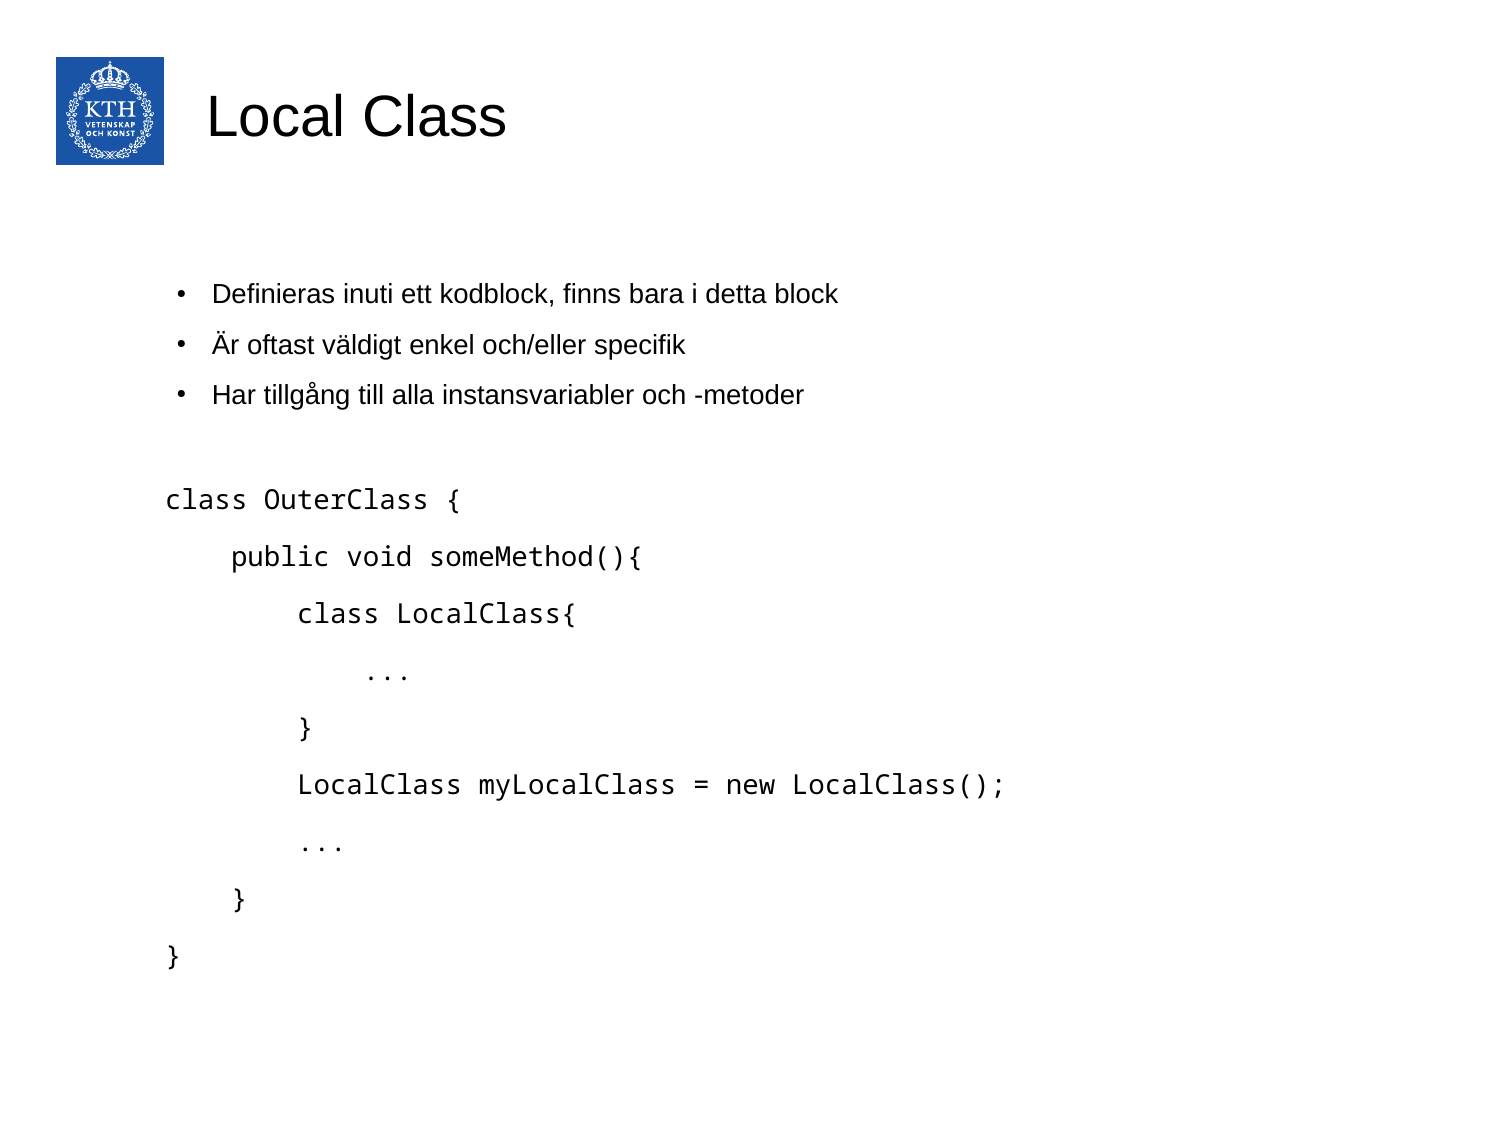

# Local Class
Definieras inuti ett kodblock, finns bara i detta block
Är oftast väldigt enkel och/eller specifik
Har tillgång till alla instansvariabler och -metoder
class OuterClass {
 public void someMethod(){
 class LocalClass{
 ...
 }
 LocalClass myLocalClass = new LocalClass();
 ...
 }
}